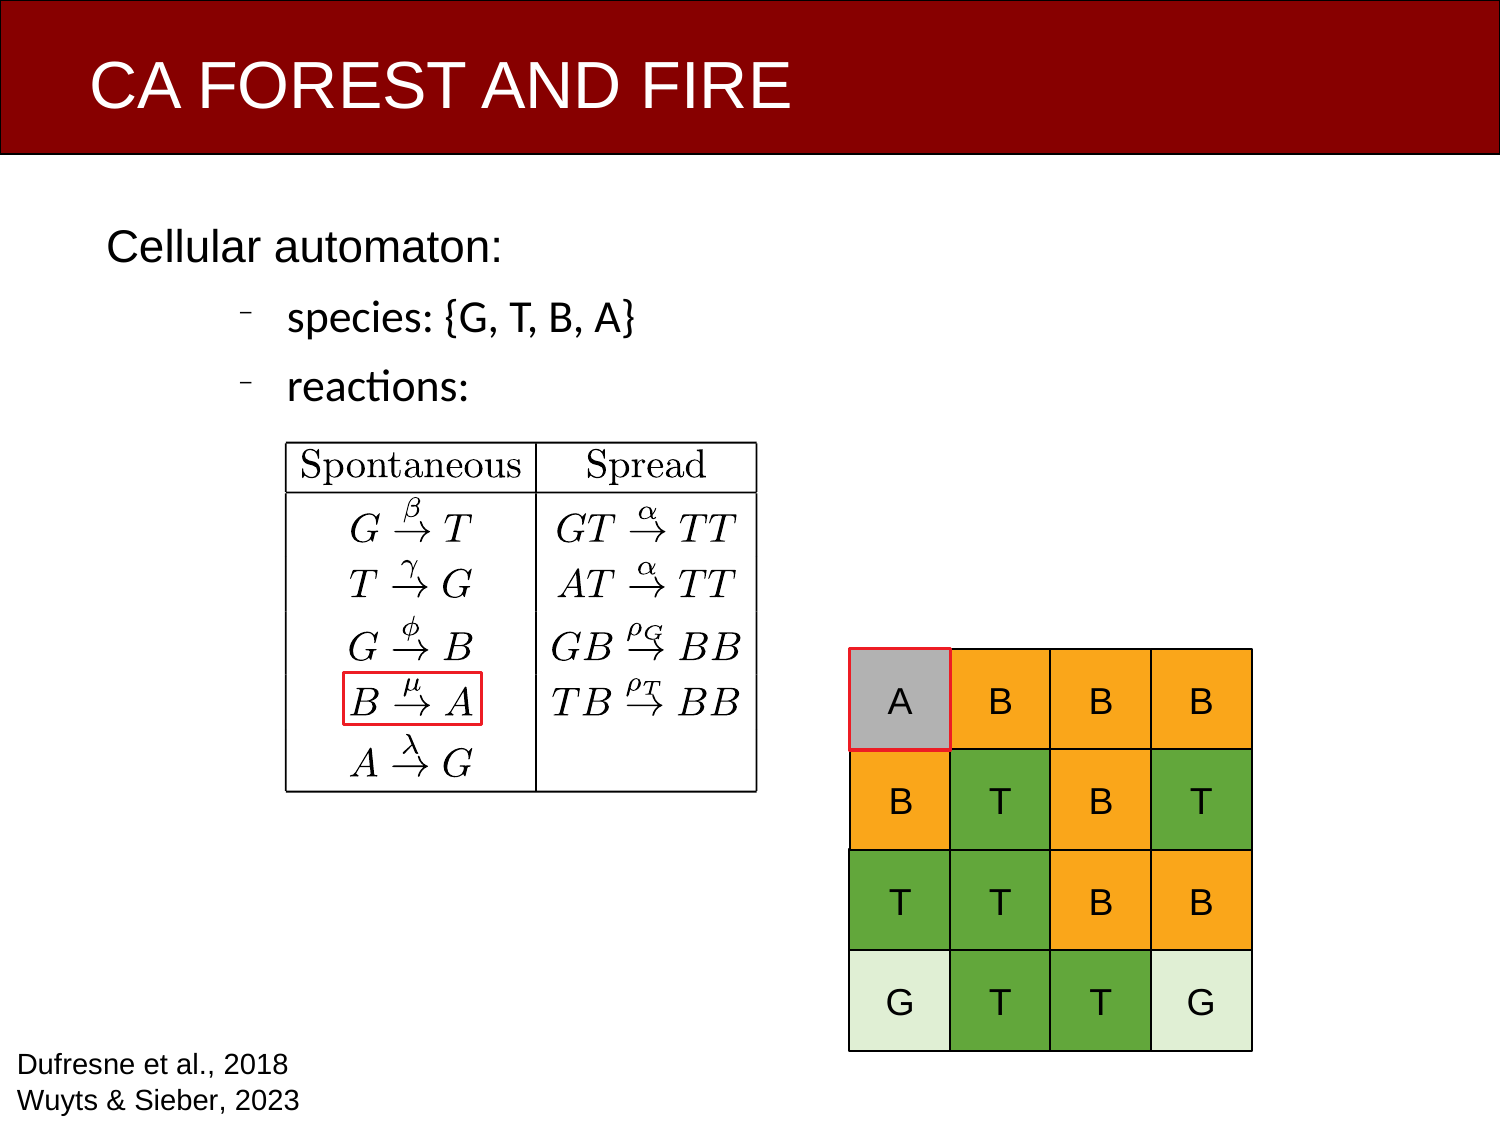

# CA FOREST AND FIRE
Cellular automaton:
species: {G, T, B, A}
reactions:
A
B
B
B
B
T
B
T
T
T
B
B
G
T
T
G
Dufresne et al., 2018
Wuyts & Sieber, 2023